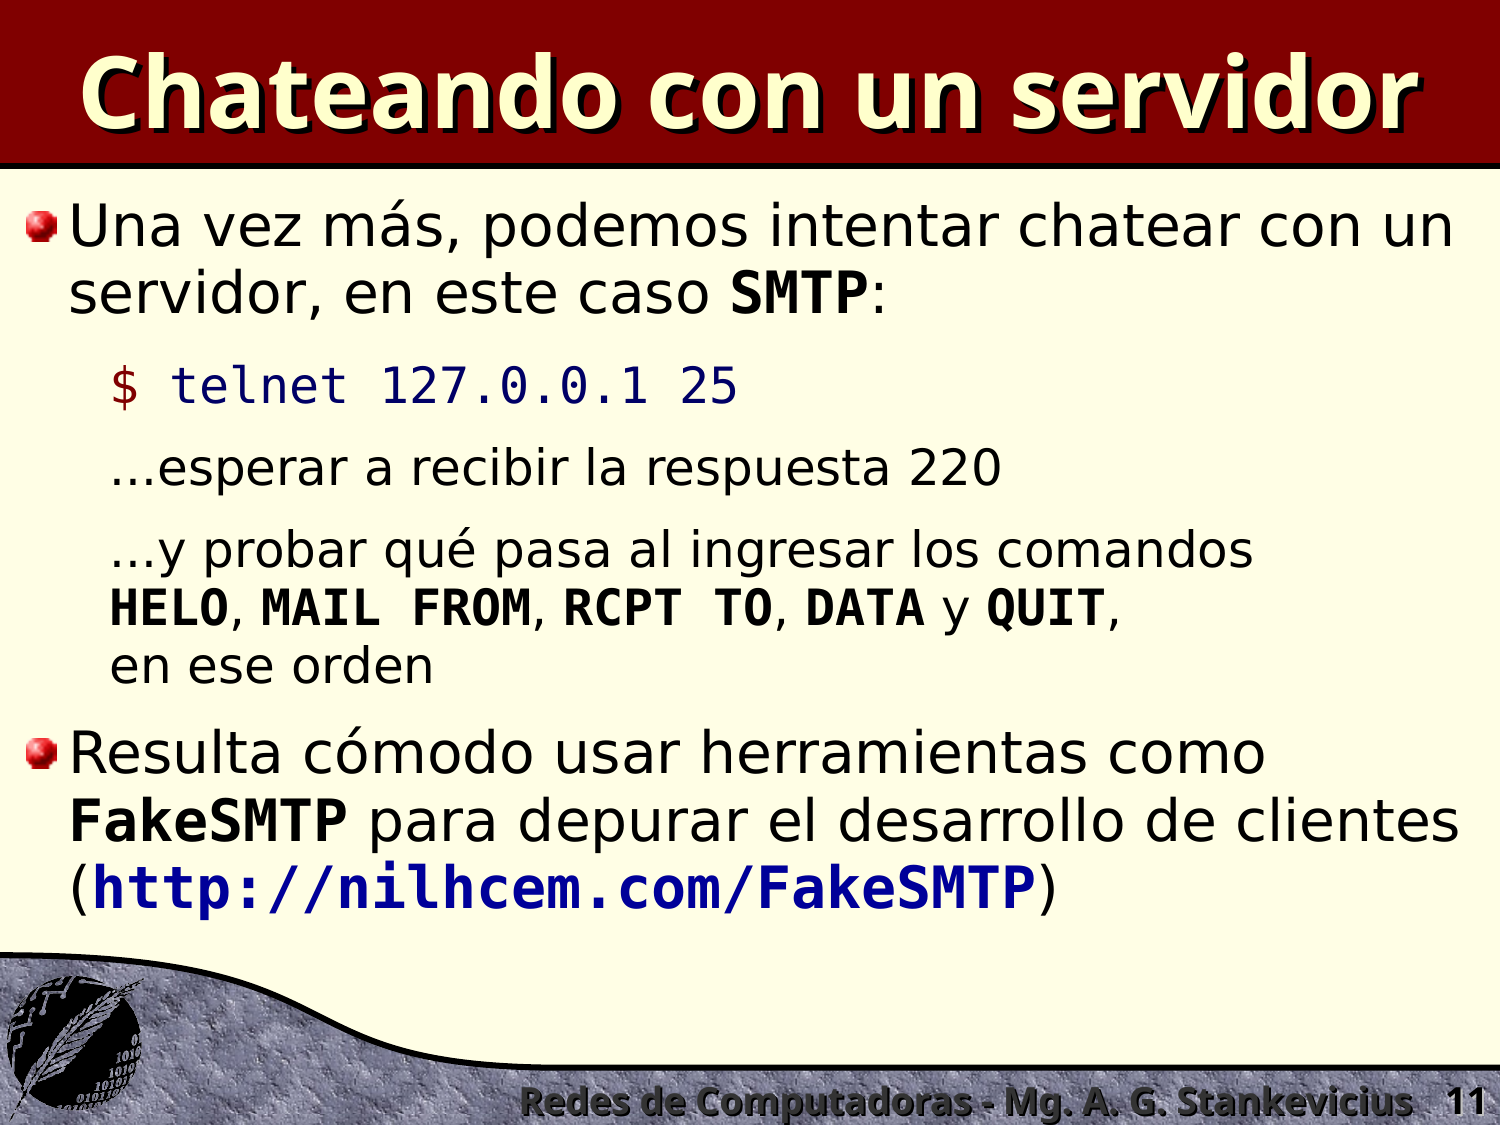

# Chateando con un servidor
Una vez más, podemos intentar chatear con un servidor, en este caso SMTP:
$ telnet 127.0.0.1 25
...esperar a recibir la respuesta 220
...y probar qué pasa al ingresar los comandos
HELO, MAIL FROM, RCPT TO, DATA y QUIT,
en ese orden
Resulta cómodo usar herramientas como
FakeSMTP para depurar el desarrollo de clientes (http://nilhcem.com/FakeSMTP)
11